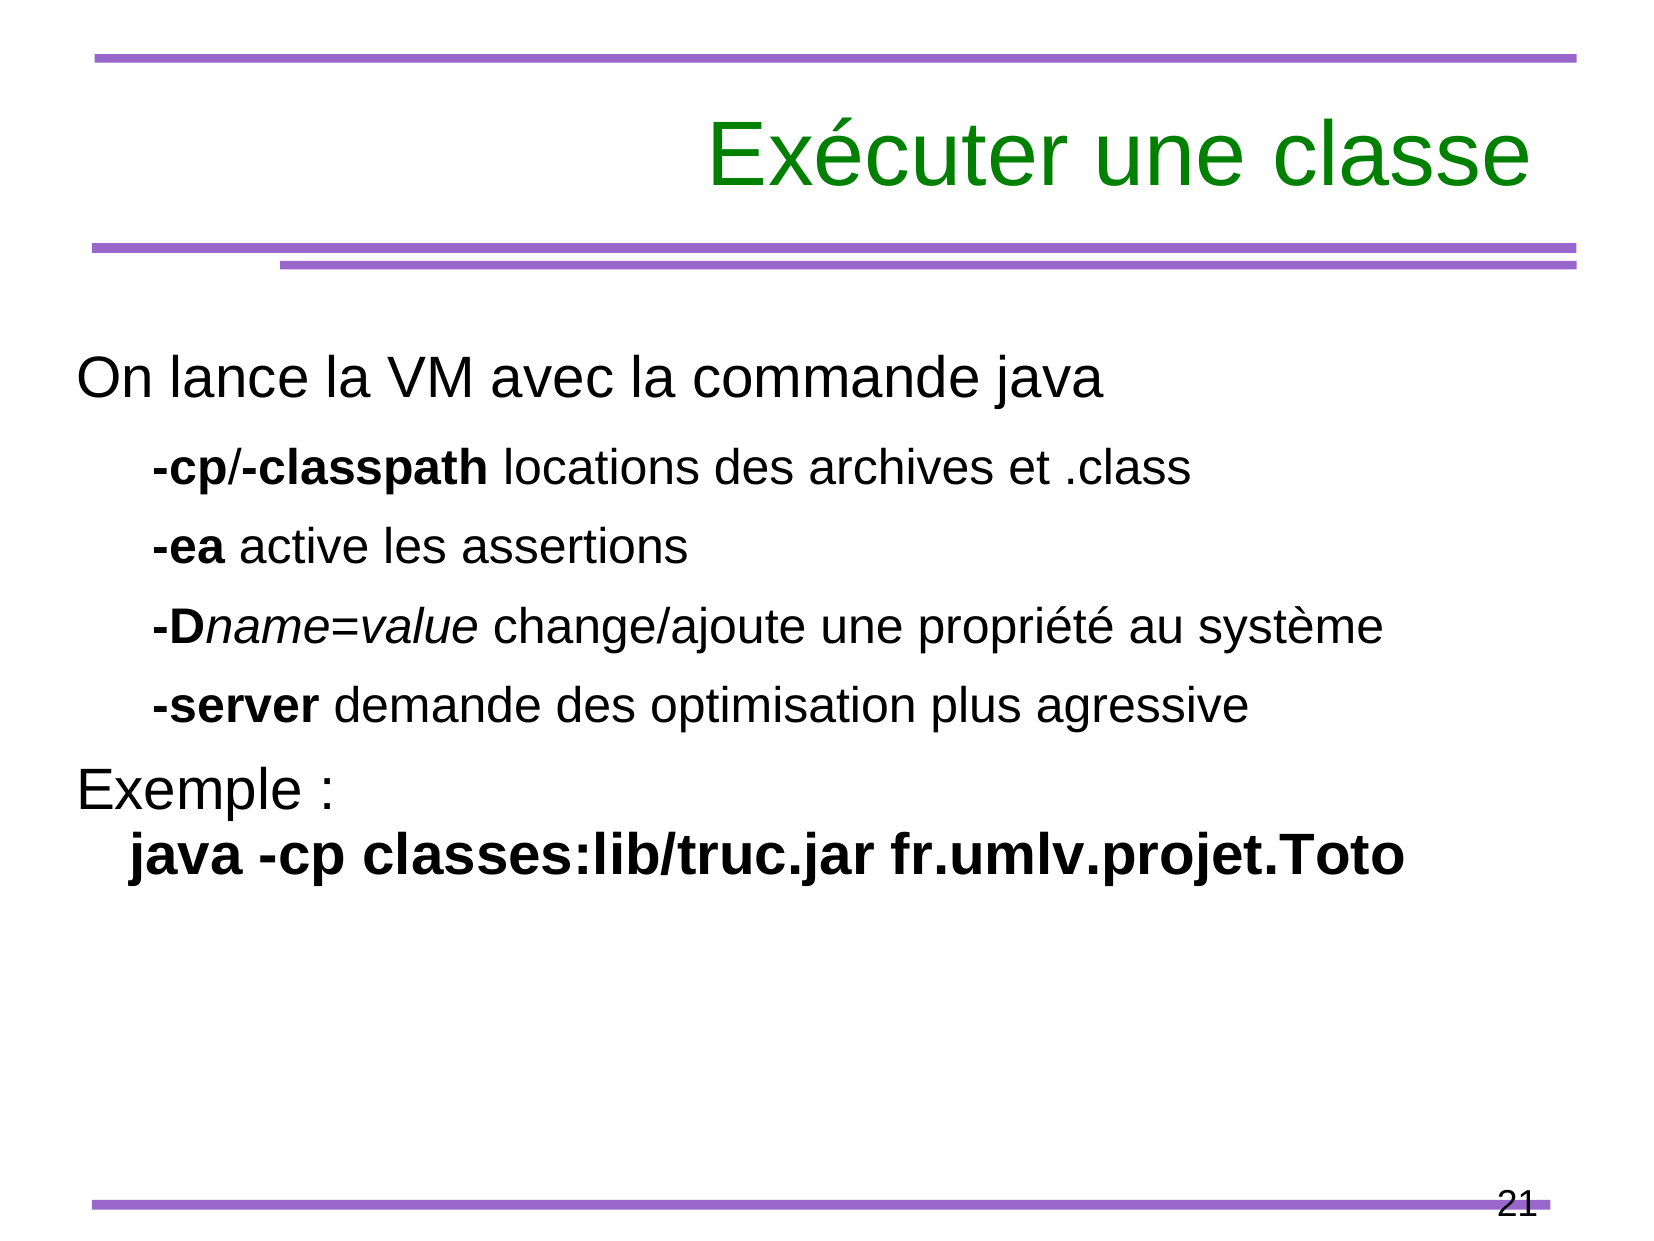

# Exécuter une classe
On lance la VM avec la commande java
-cp/-classpath locations des archives et .class
-ea active les assertions
-Dname=value change/ajoute une propriété au système
-server demande des optimisation plus agressive
Exemple :
java -cp classes:lib/truc.jar fr.umlv.projet.Toto